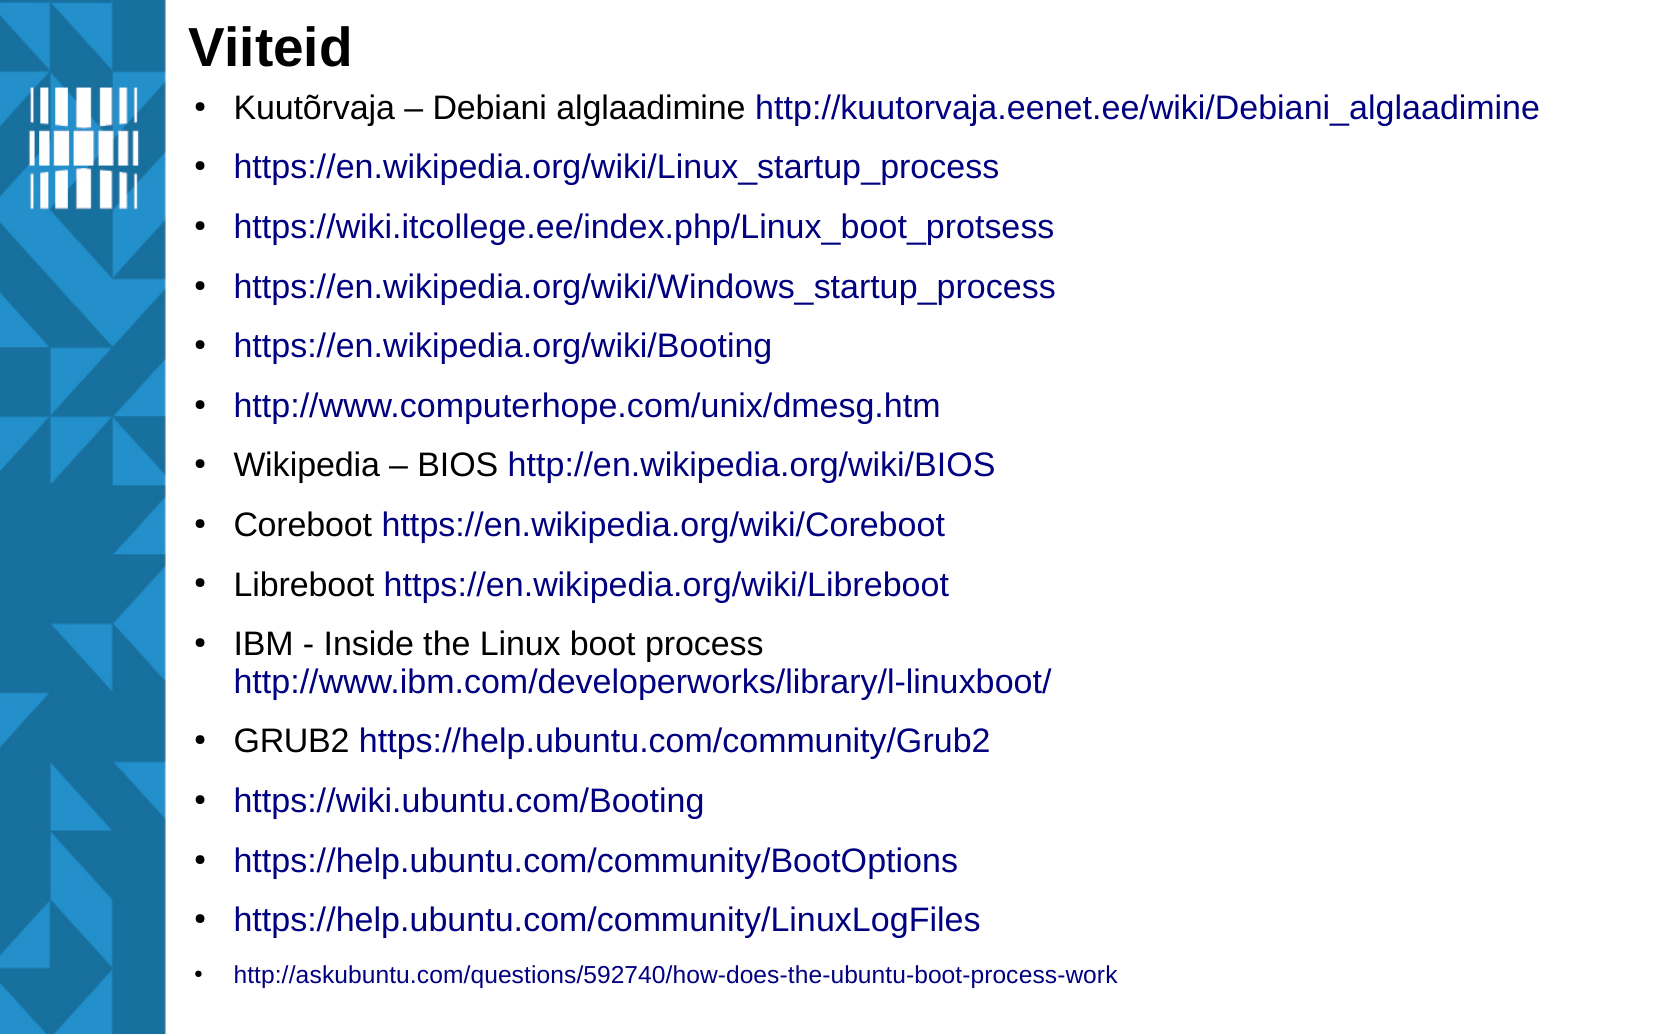

# Viiteid
Kuutõrvaja – Debiani alglaadimine http://kuutorvaja.eenet.ee/wiki/Debiani_alglaadimine
https://en.wikipedia.org/wiki/Linux_startup_process
https://wiki.itcollege.ee/index.php/Linux_boot_protsess
https://en.wikipedia.org/wiki/Windows_startup_process
https://en.wikipedia.org/wiki/Booting
http://www.computerhope.com/unix/dmesg.htm
Wikipedia – BIOS http://en.wikipedia.org/wiki/BIOS
Coreboot https://en.wikipedia.org/wiki/Coreboot
Libreboot https://en.wikipedia.org/wiki/Libreboot
IBM - Inside the Linux boot process http://www.ibm.com/developerworks/library/l-linuxboot/
GRUB2 https://help.ubuntu.com/community/Grub2
https://wiki.ubuntu.com/Booting
https://help.ubuntu.com/community/BootOptions
https://help.ubuntu.com/community/LinuxLogFiles
http://askubuntu.com/questions/592740/how-does-the-ubuntu-boot-process-work